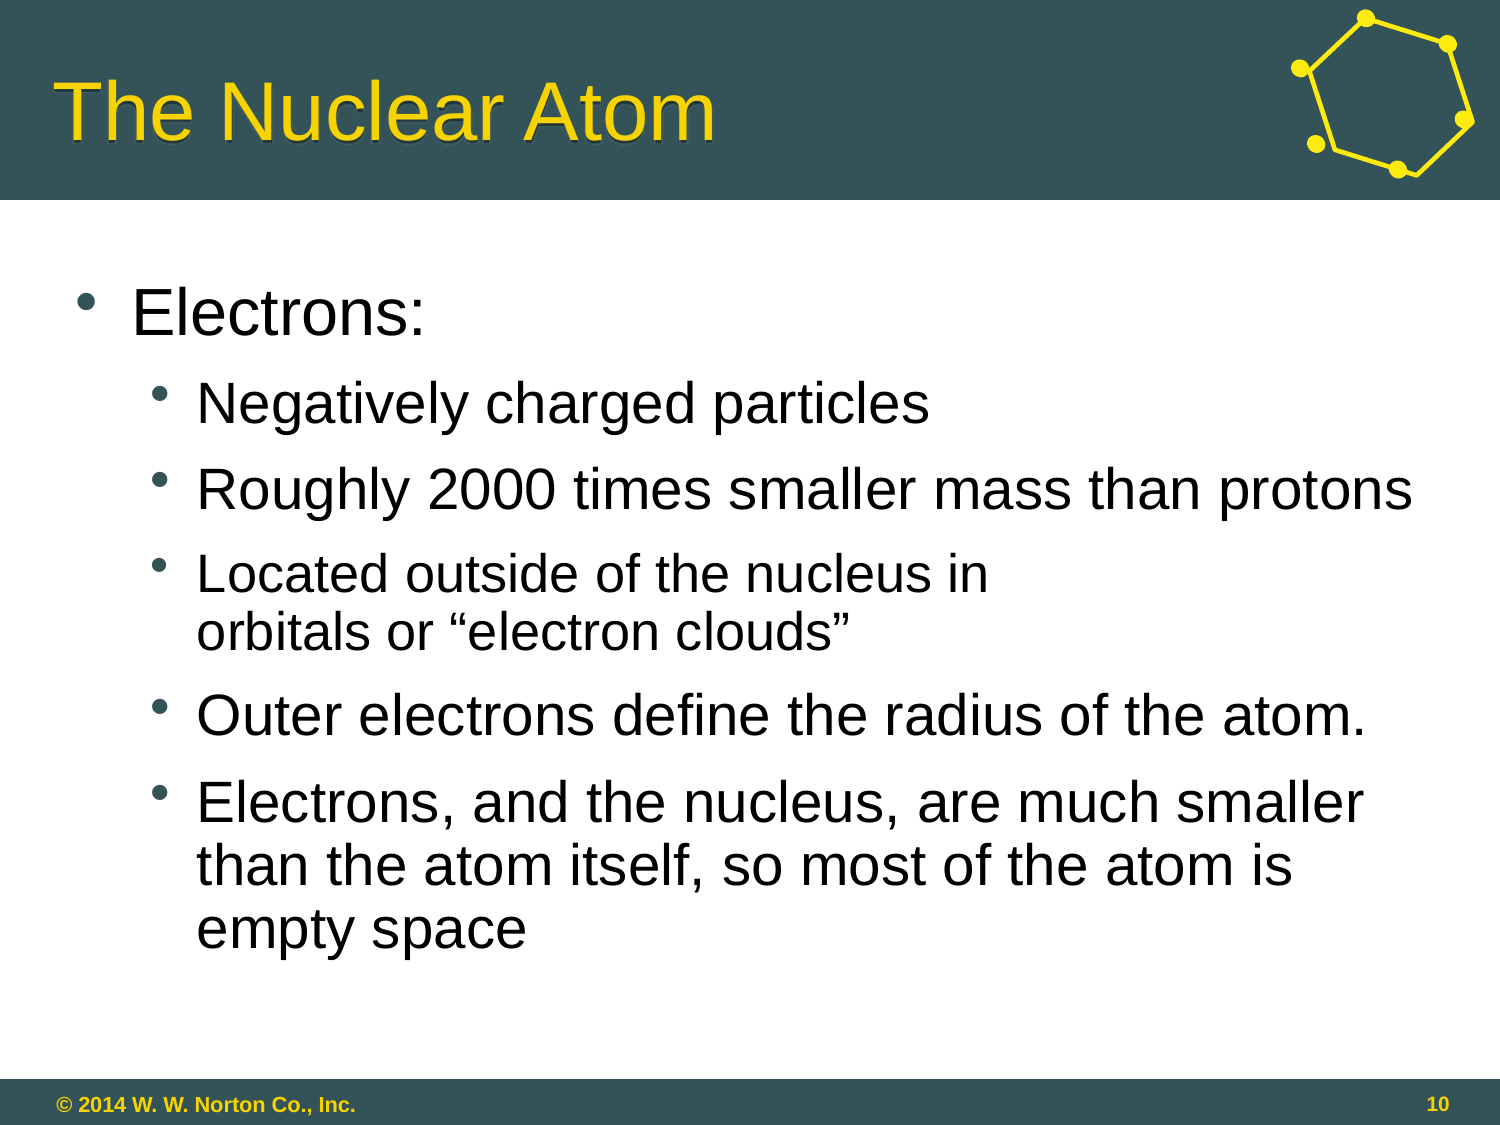

The Nuclear Atom
# Electrons:
Negatively charged particles
Roughly 2000 times smaller mass than protons
Located outside of the nucleus in
orbitals or “electron clouds”
Outer electrons define the radius of the atom.
Electrons, and the nucleus, are much smaller than the atom itself, so most of the atom is empty space